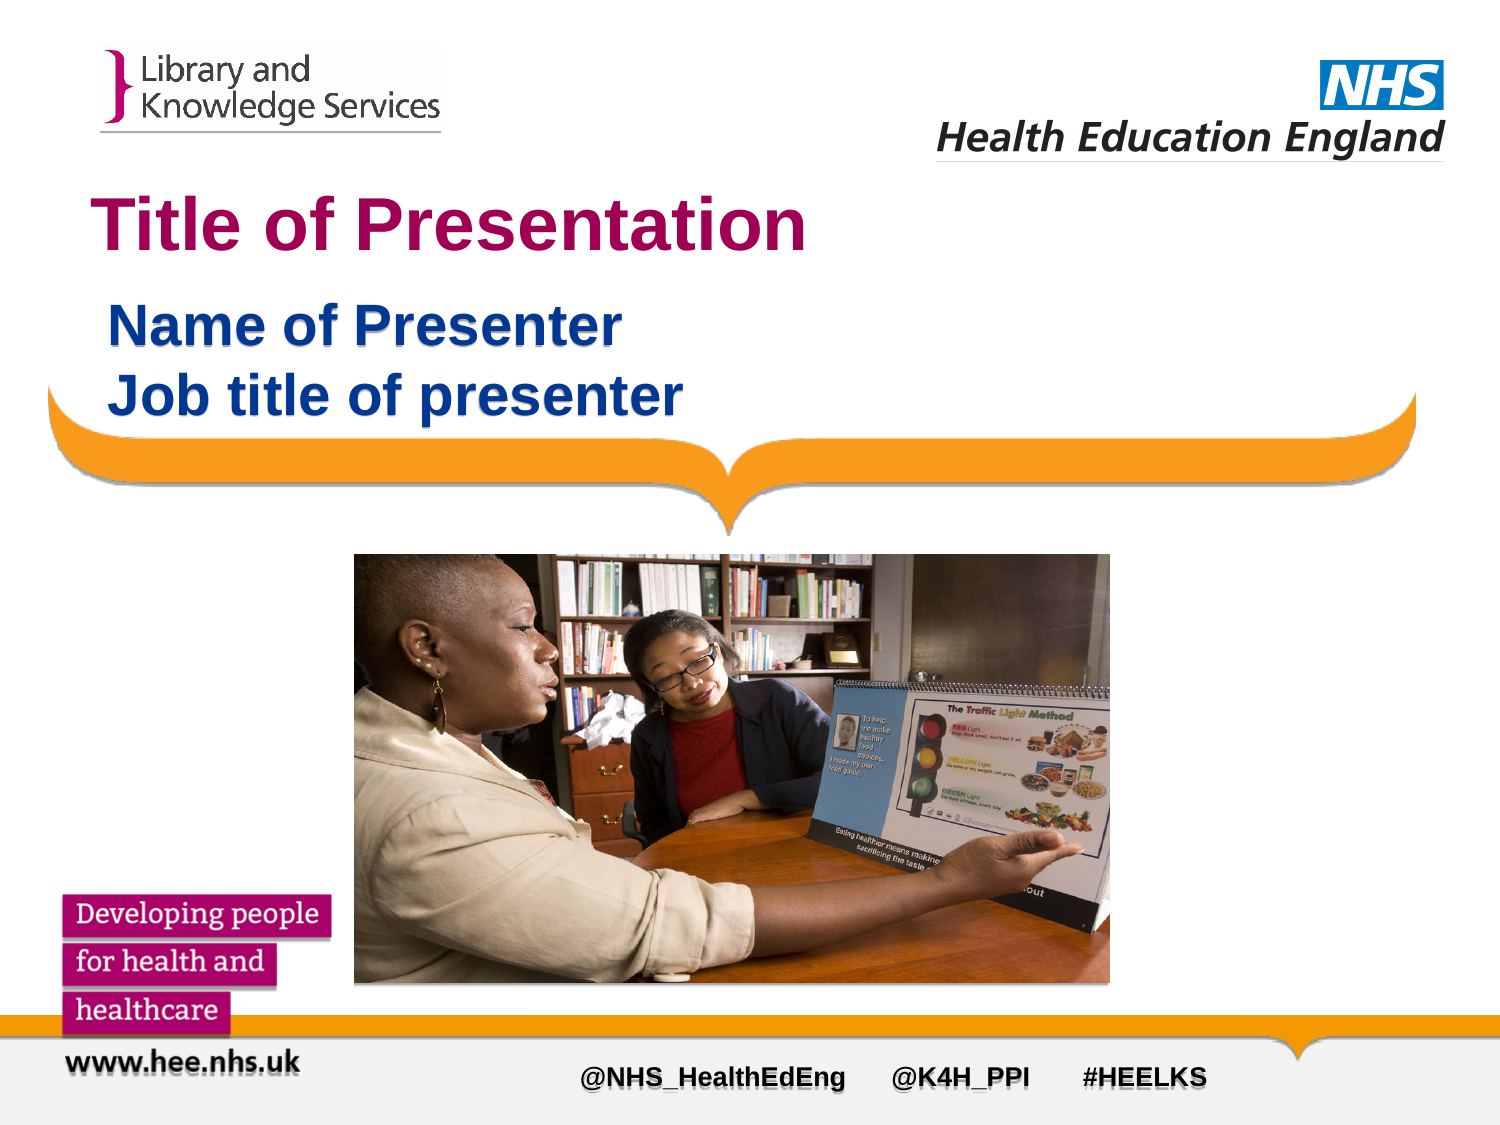

# Title of Presentation
Name of Presenter
Job title of presenter
@NHS_HealthEdEng @K4H_PPI #HEELKS